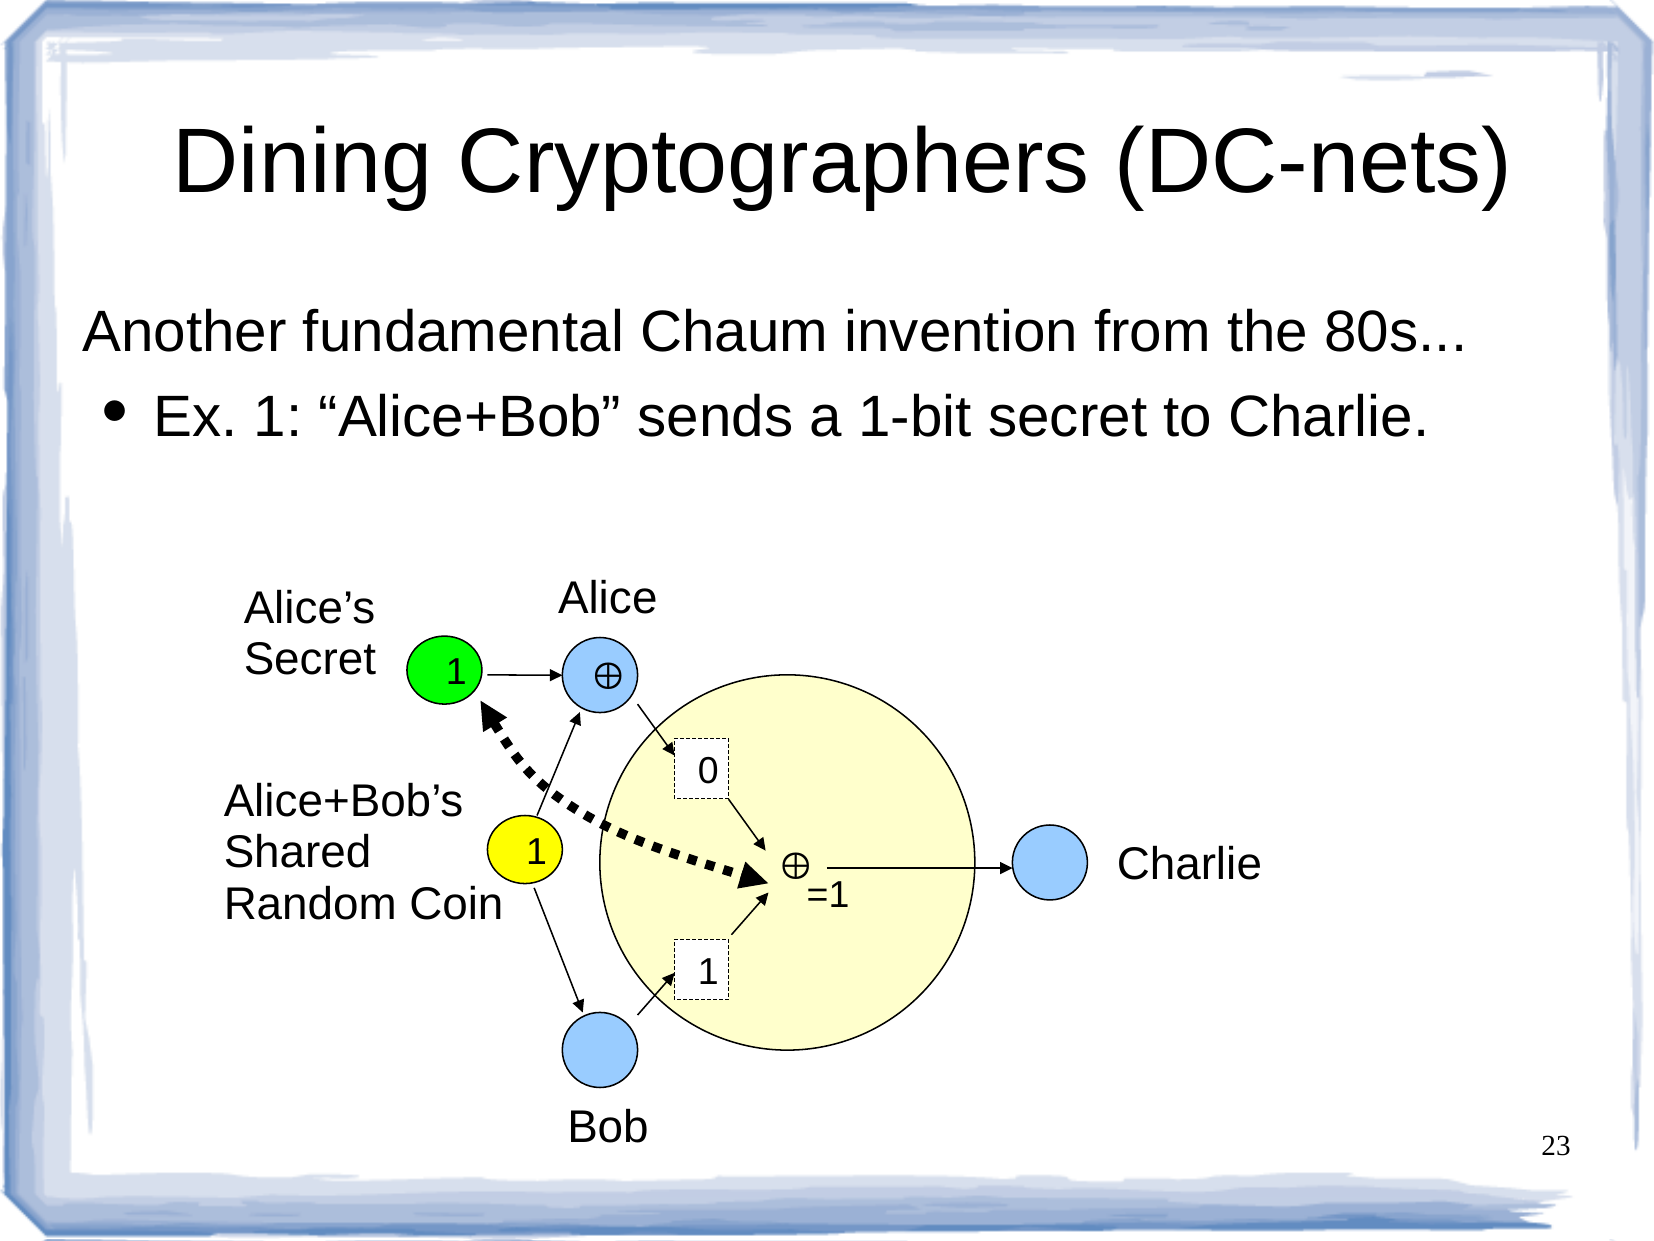

# Dining Cryptographers (DC-nets)
Another fundamental Chaum invention from the 80s...
Ex. 1: “Alice+Bob” sends a 1-bit secret to Charlie.
Alice
Alice’s
Secret
1

0
1
Alice+Bob’s
Shared
Random Coin
1

=1
Charlie
Bob
23